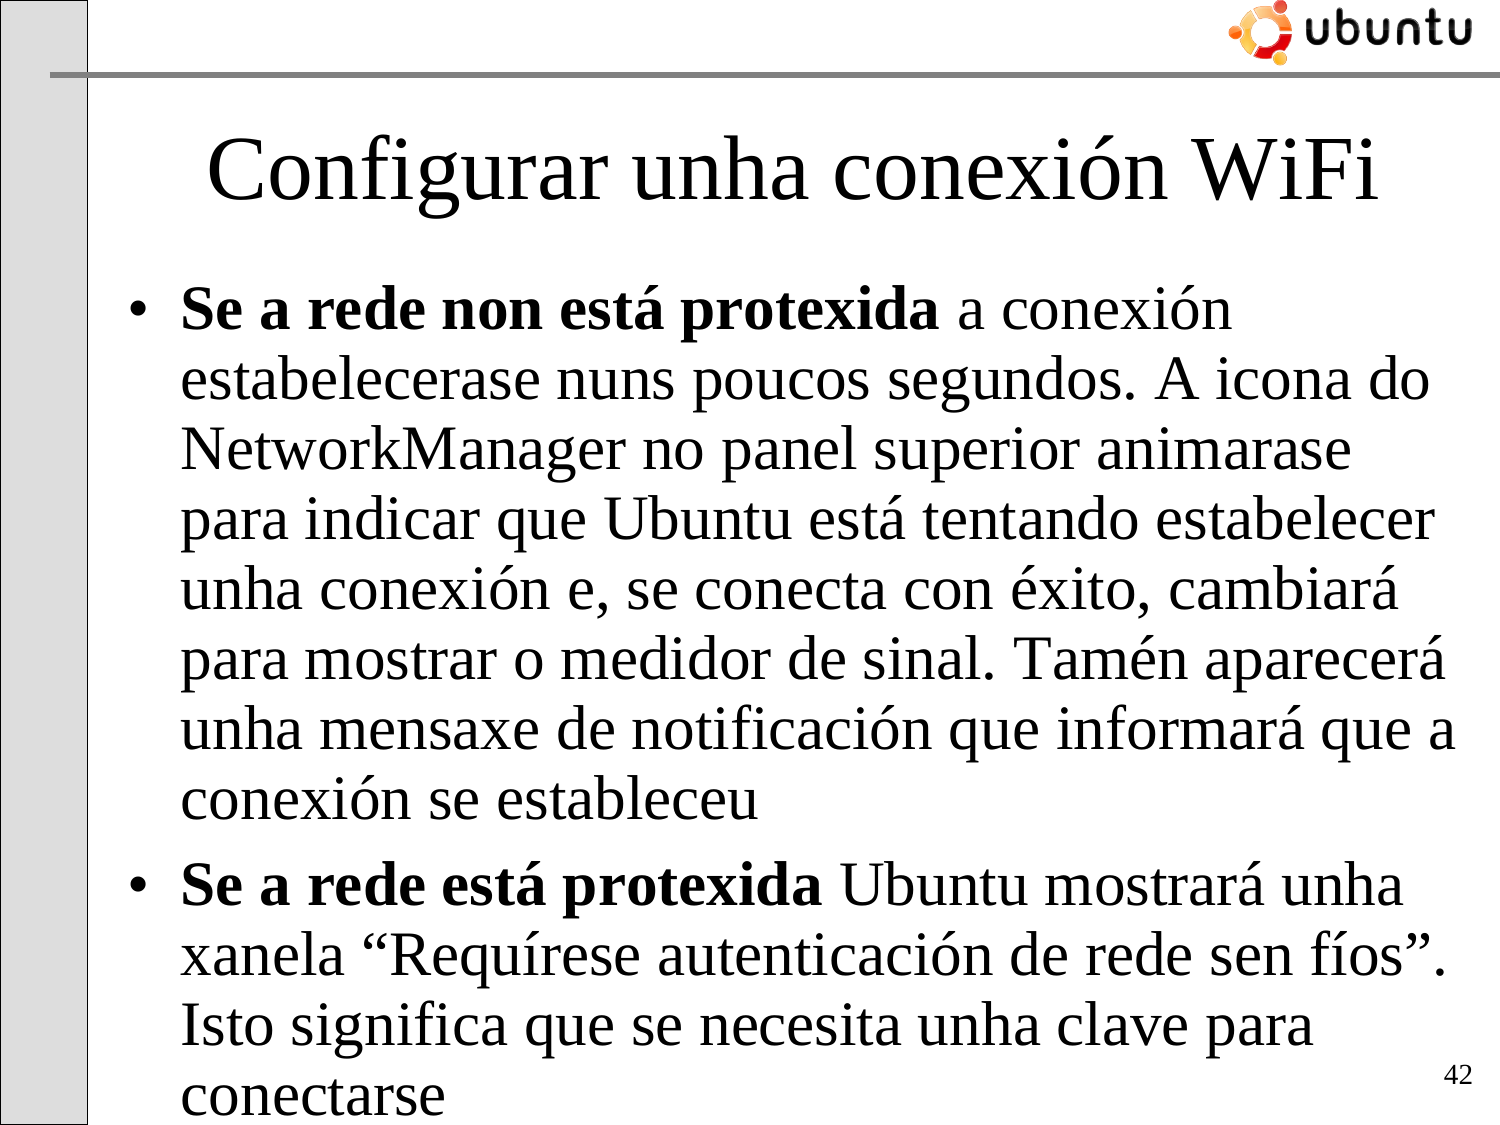

# Configurar unha conexión WiFi
Se a rede non está protexida a conexión estabelecerase nuns poucos segundos. A icona do NetworkManager no panel superior animarase para indicar que Ubuntu está tentando estabelecer unha conexión e, se conecta con éxito, cambiará para mostrar o medidor de sinal. Tamén aparecerá unha mensaxe de notificación que informará que a conexión se estableceu
Se a rede está protexida Ubuntu mostrará unha xanela “Requírese autenticación de rede sen fíos”. Isto significa que se necesita unha clave para conectarse
42